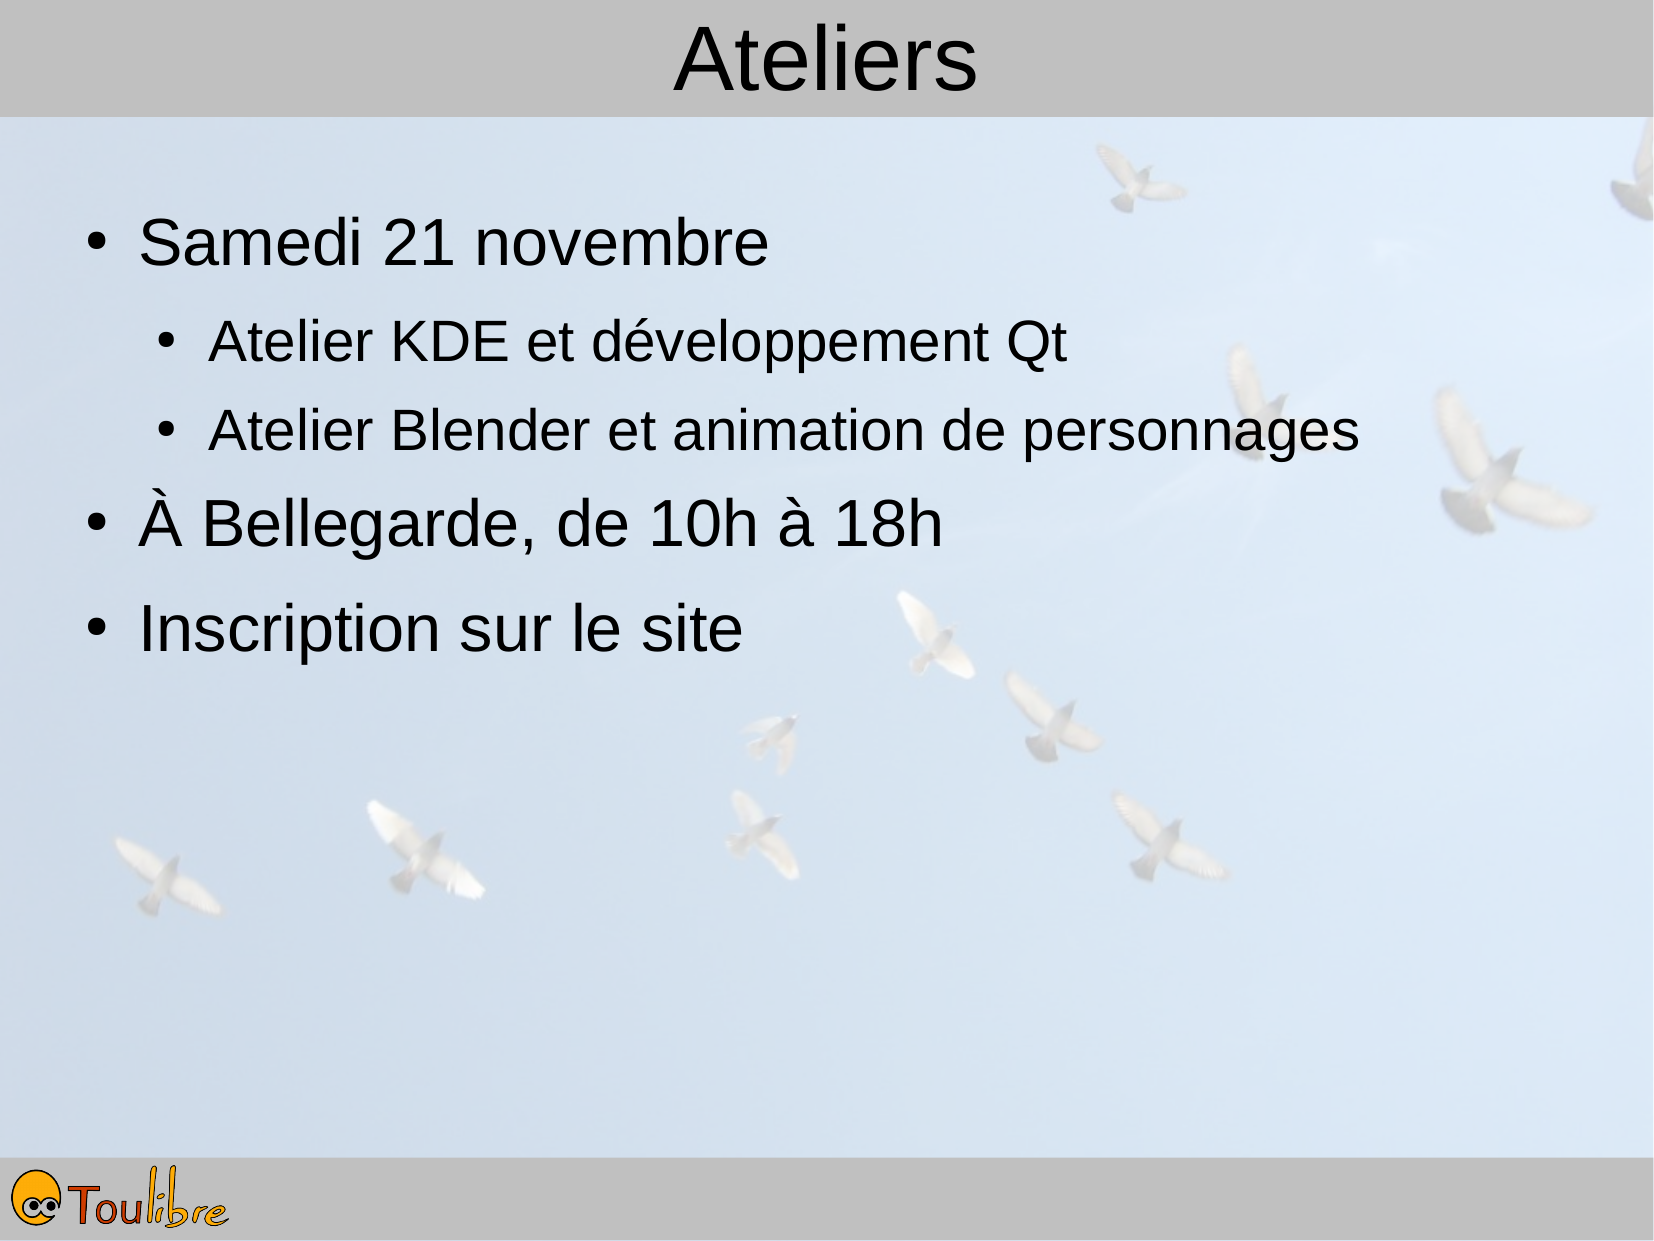

# Ateliers
Samedi 21 novembre
Atelier KDE et développement Qt
Atelier Blender et animation de personnages
À Bellegarde, de 10h à 18h
Inscription sur le site